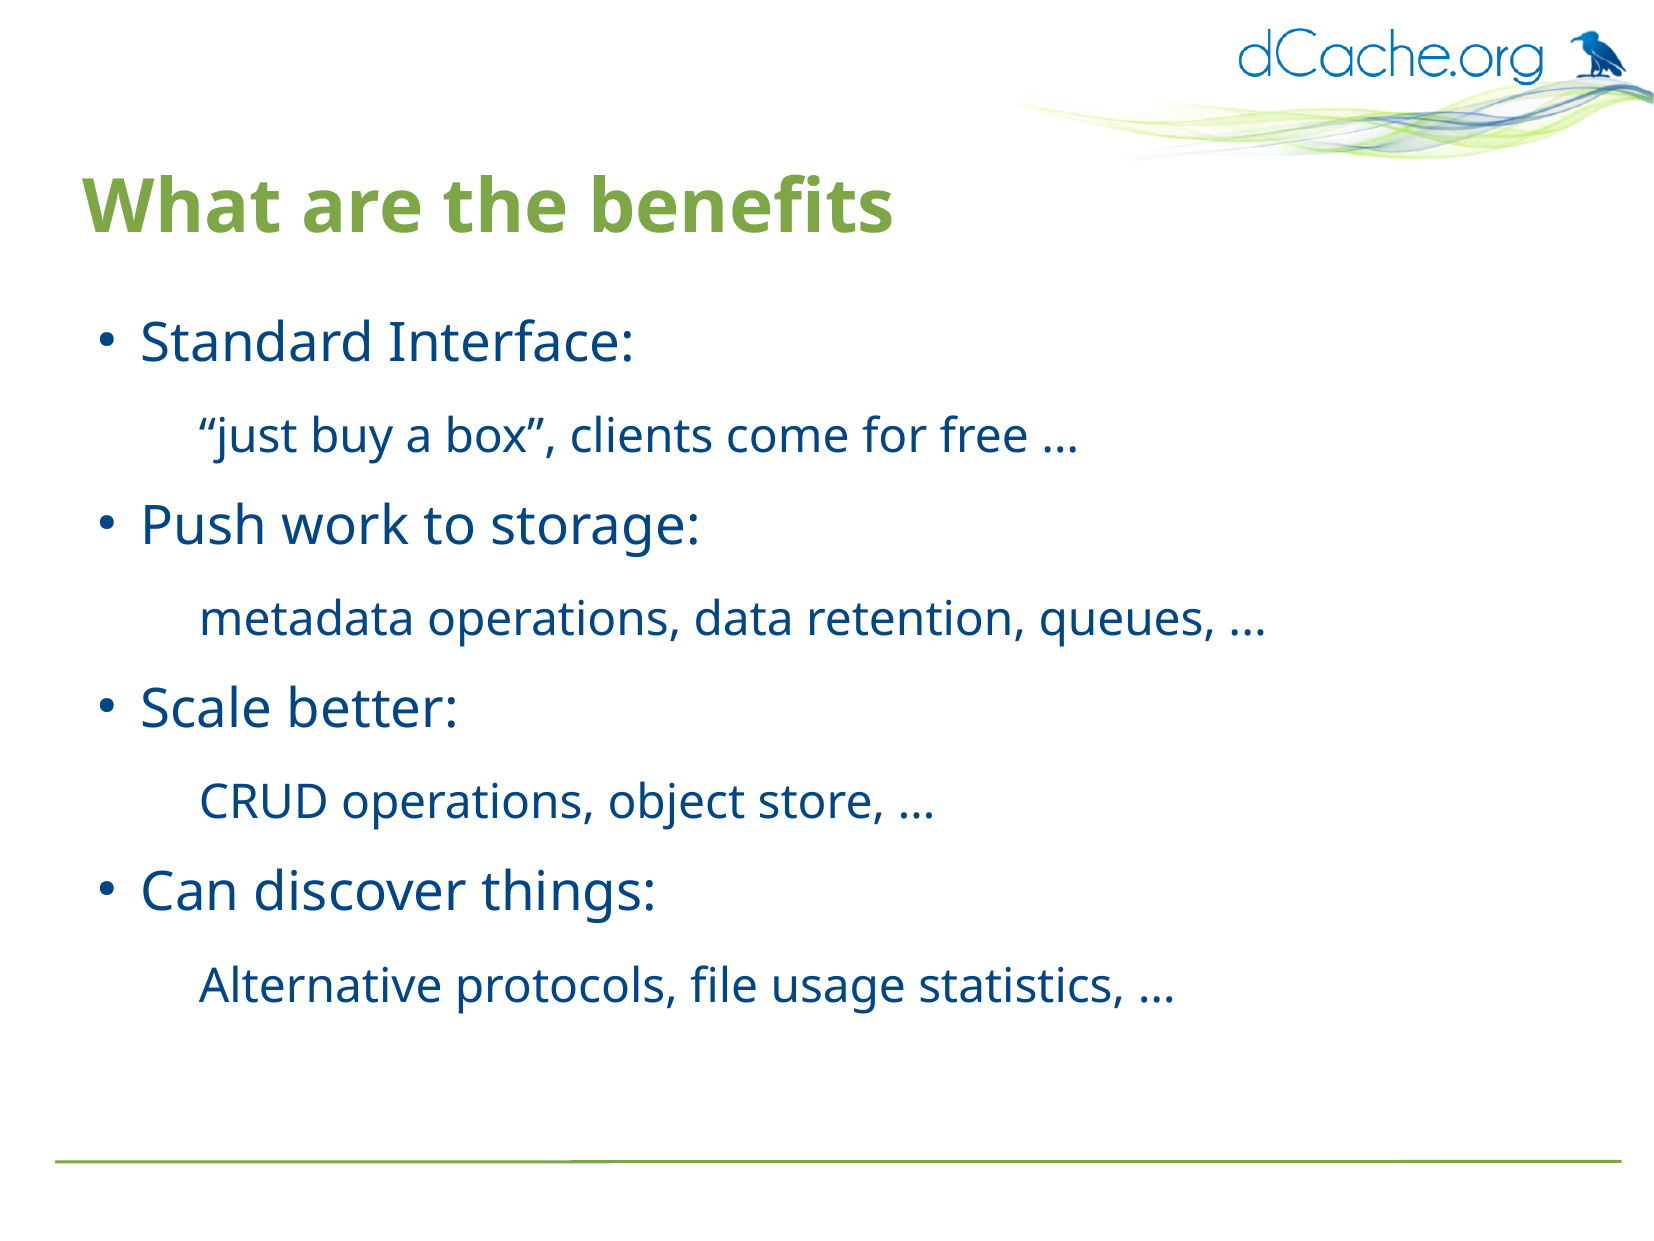

# What are the benefits
Standard Interface:
“just buy a box”, clients come for free …
Push work to storage:
metadata operations, data retention, queues, ...
Scale better:
CRUD operations, object store, …
Can discover things:
Alternative protocols, file usage statistics, …